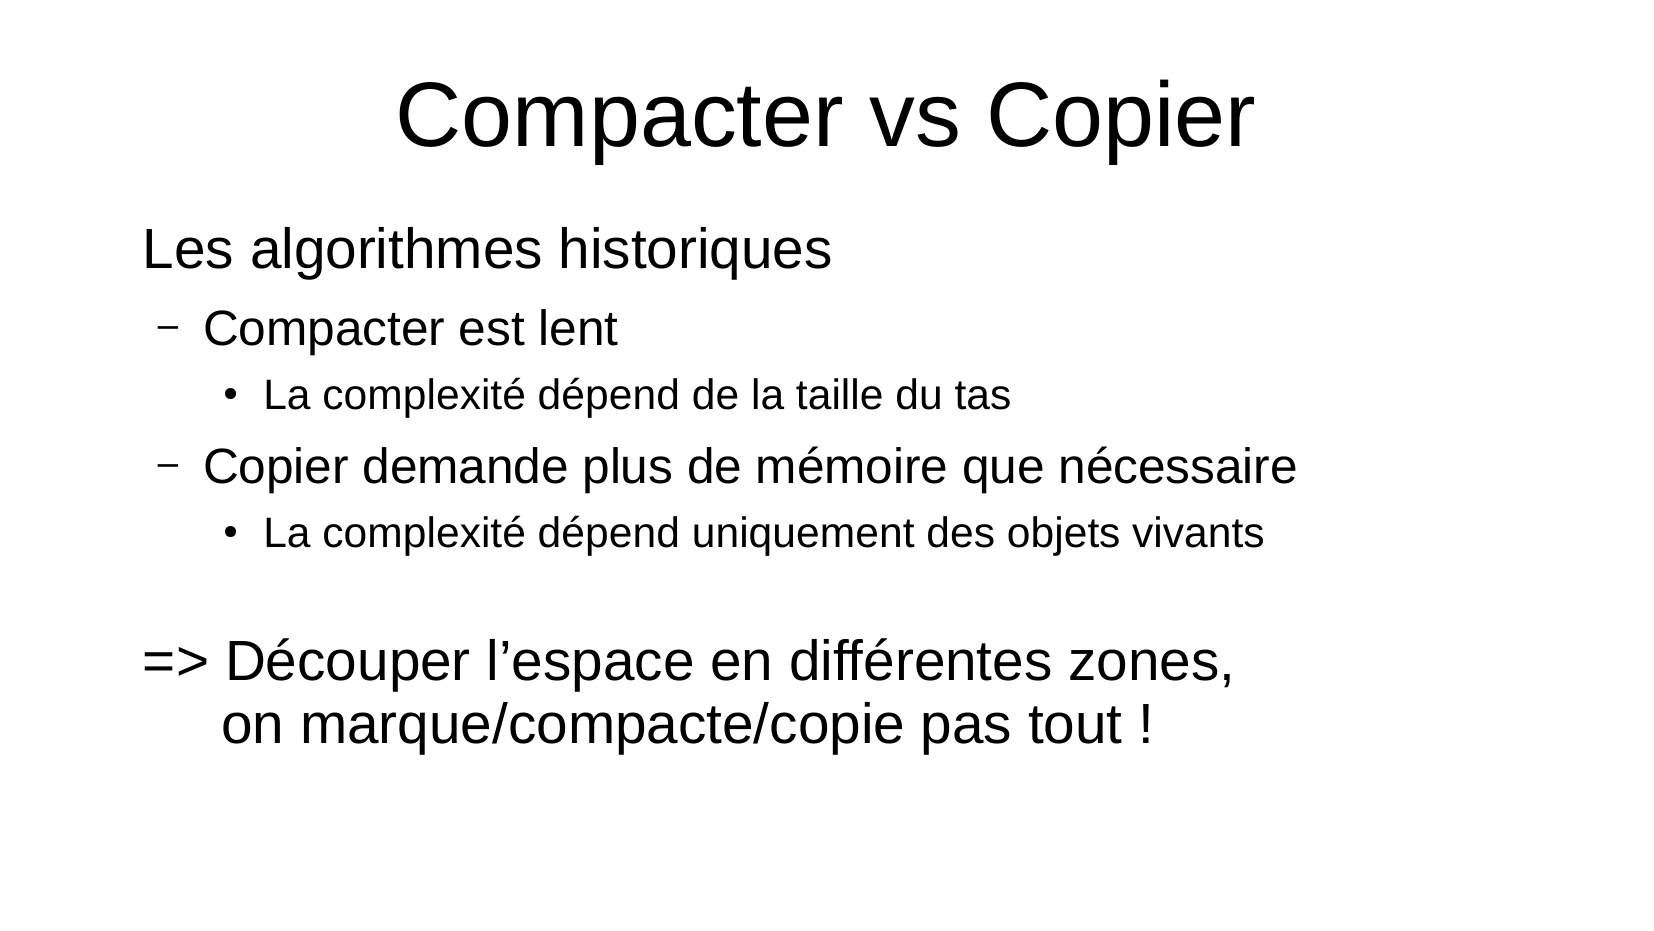

# Compacter vs Copier
Les algorithmes historiques
Compacter est lent
La complexité dépend de la taille du tas
Copier demande plus de mémoire que nécessaire
La complexité dépend uniquement des objets vivants
=> Découper l’espace en différentes zones,
 on marque/compacte/copie pas tout !